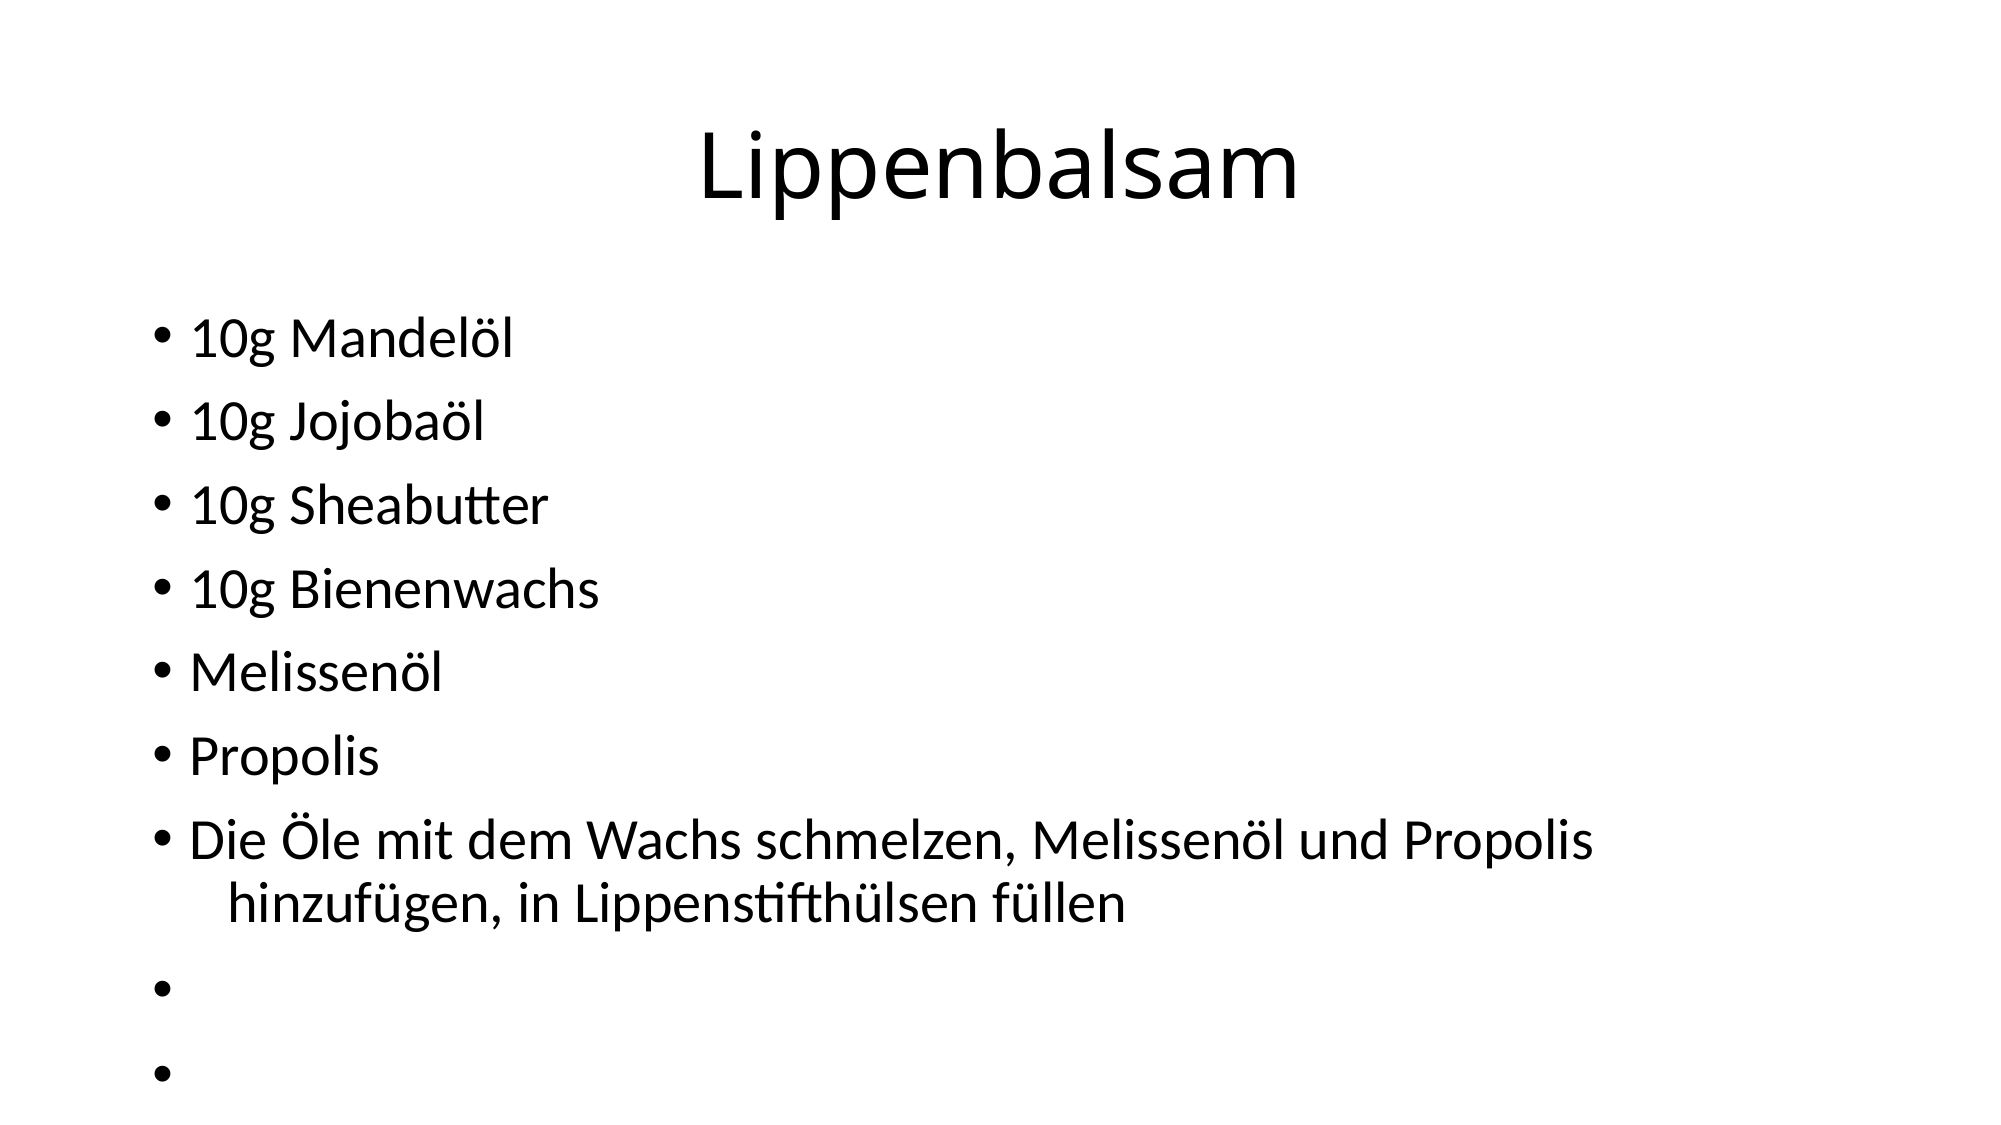

# Lippenbalsam
10g Mandelöl
10g Jojobaöl
10g Sheabutter
10g Bienenwachs
Melissenöl
Propolis
Die Öle mit dem Wachs schmelzen, Melissenöl und Propolis hinzufügen, in Lippenstifthülsen füllen